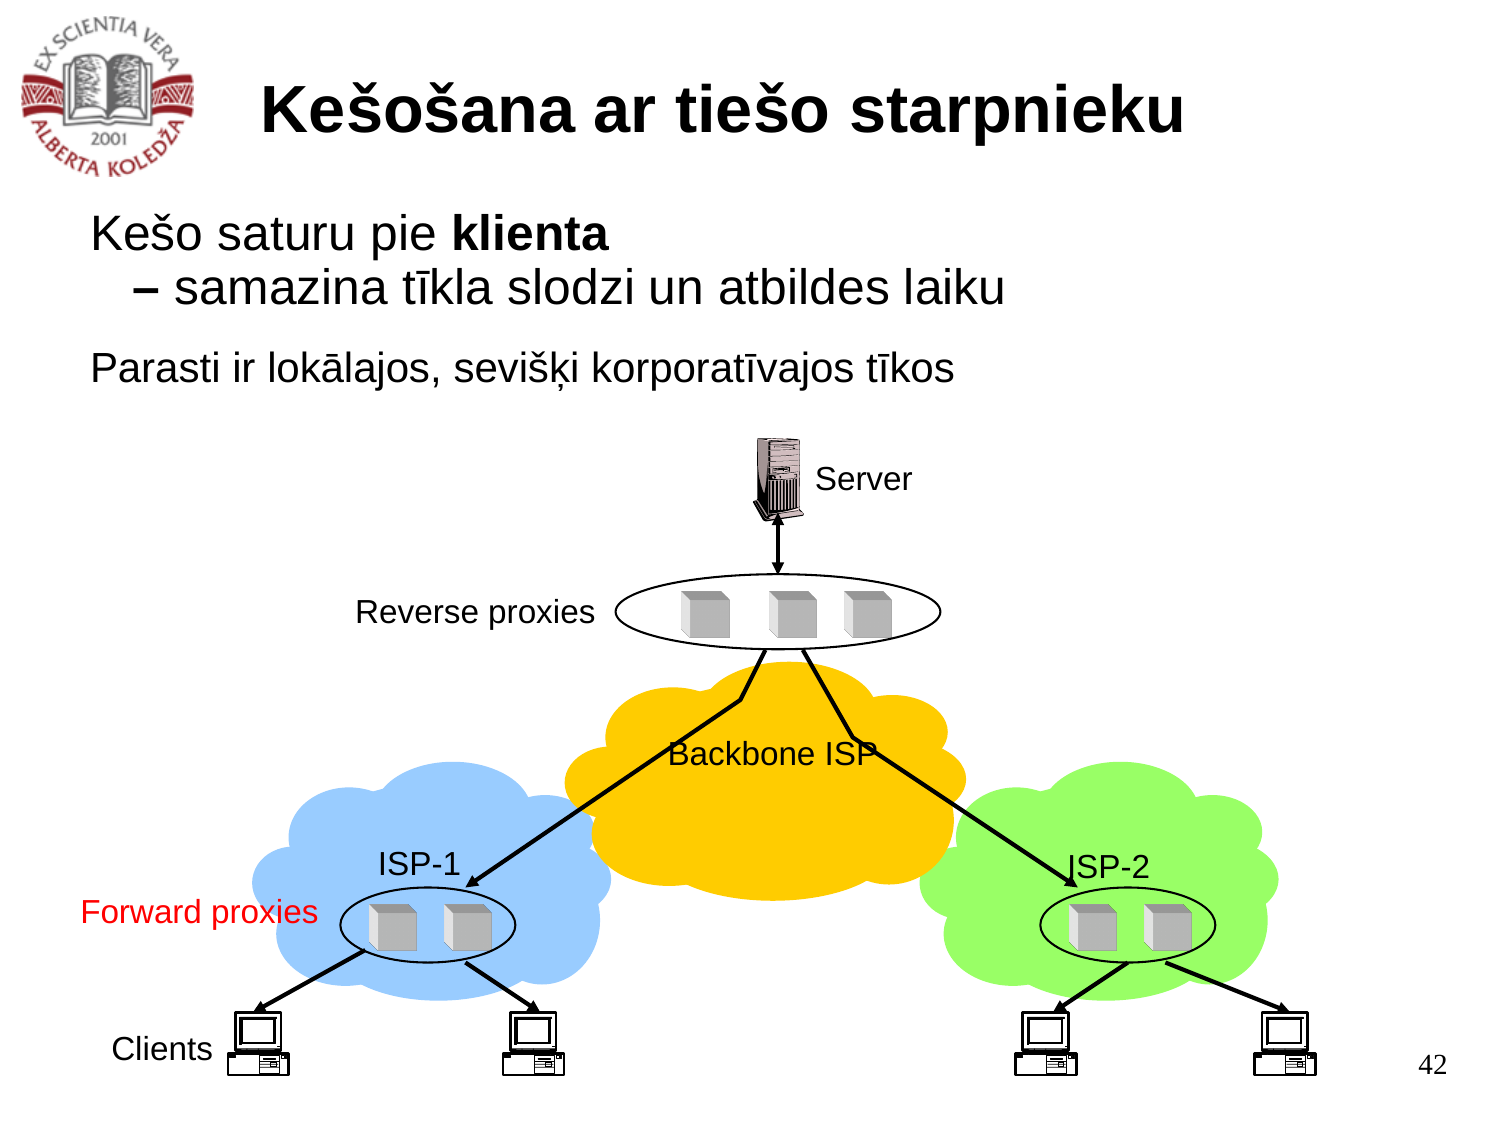

# Kešošana ar tiešo starpnieku
Kešo saturu pie klienta
– samazina tīkla slodzi un atbildes laiku
Parasti ir lokālajos, sevišķi korporatīvajos tīkos
Server
Reverse proxies
Backbone ISP
ISP-1
ISP-2
Forward proxies
Clients